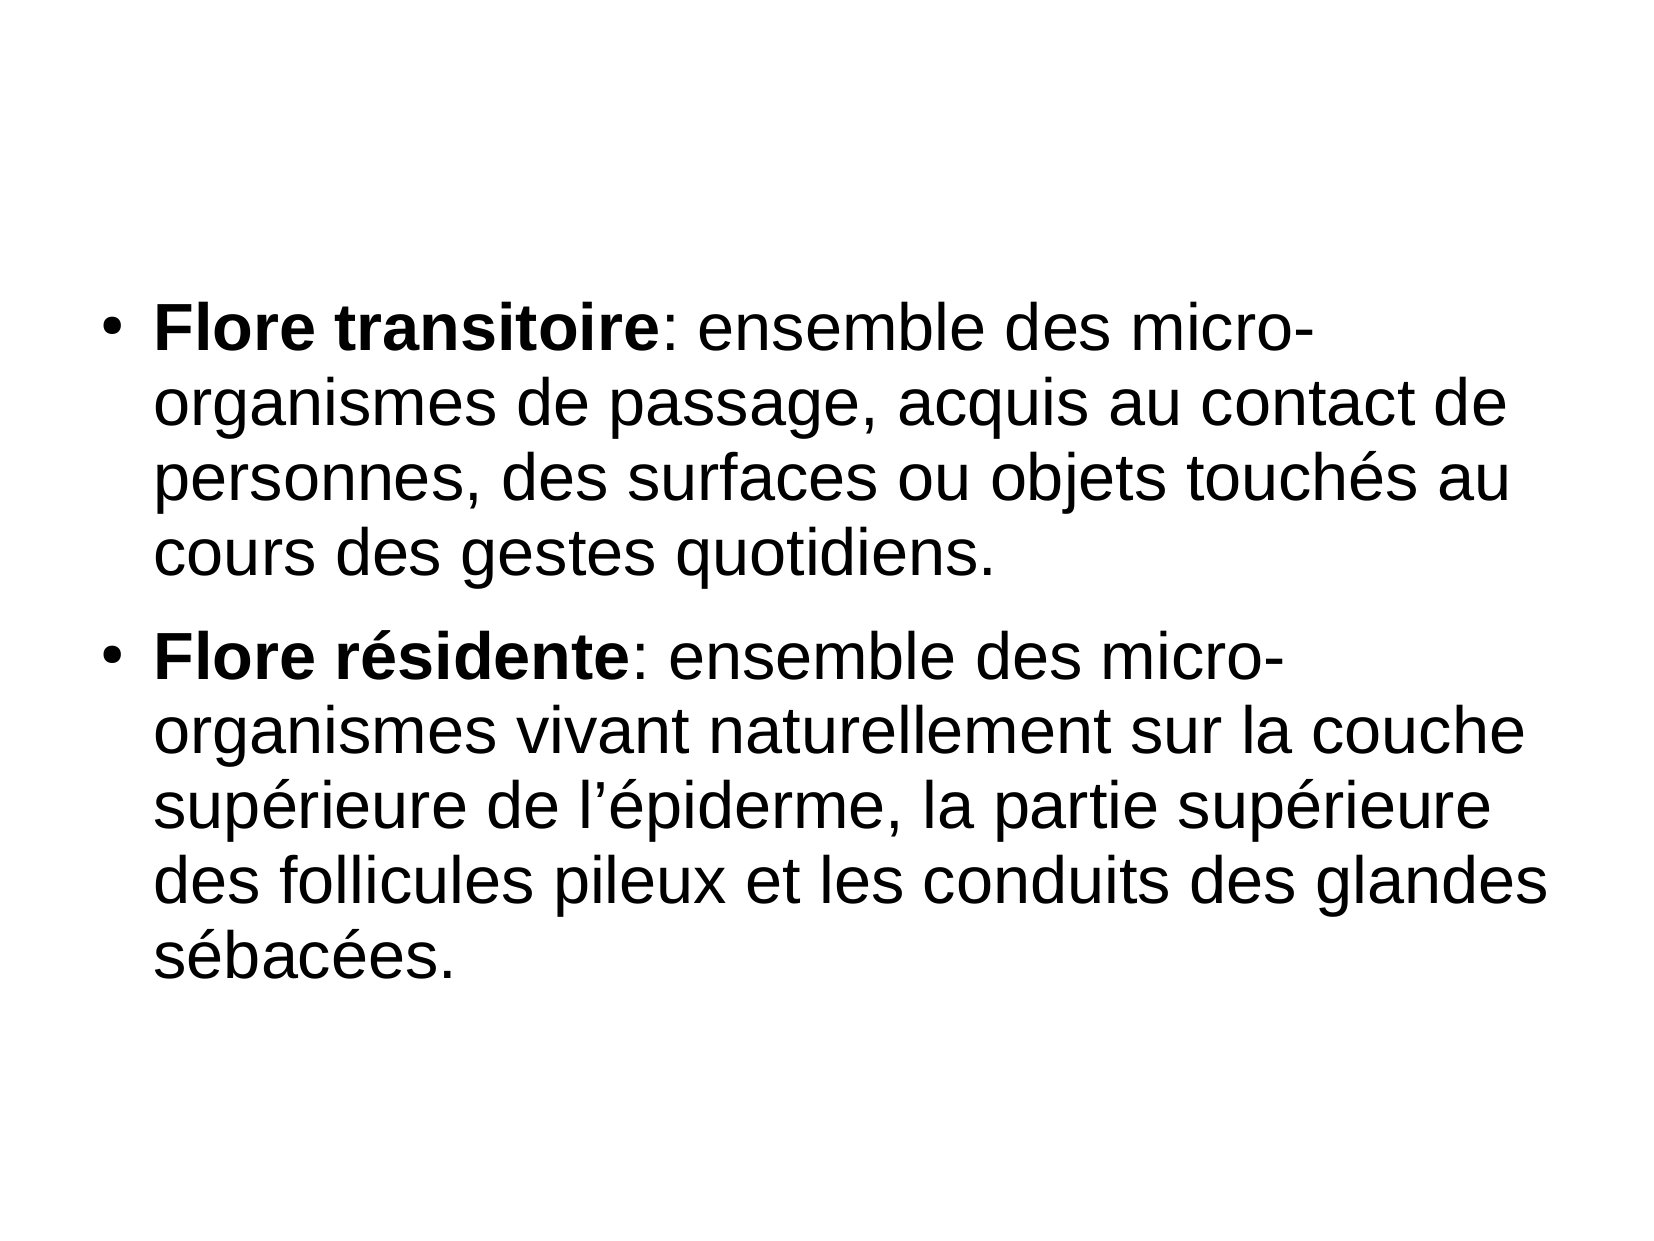

#
Flore transitoire: ensemble des micro-organismes de passage, acquis au contact de personnes, des surfaces ou objets touchés au cours des gestes quotidiens.
Flore résidente: ensemble des micro-organismes vivant naturellement sur la couche supérieure de l’épiderme, la partie supérieure des follicules pileux et les conduits des glandes sébacées.